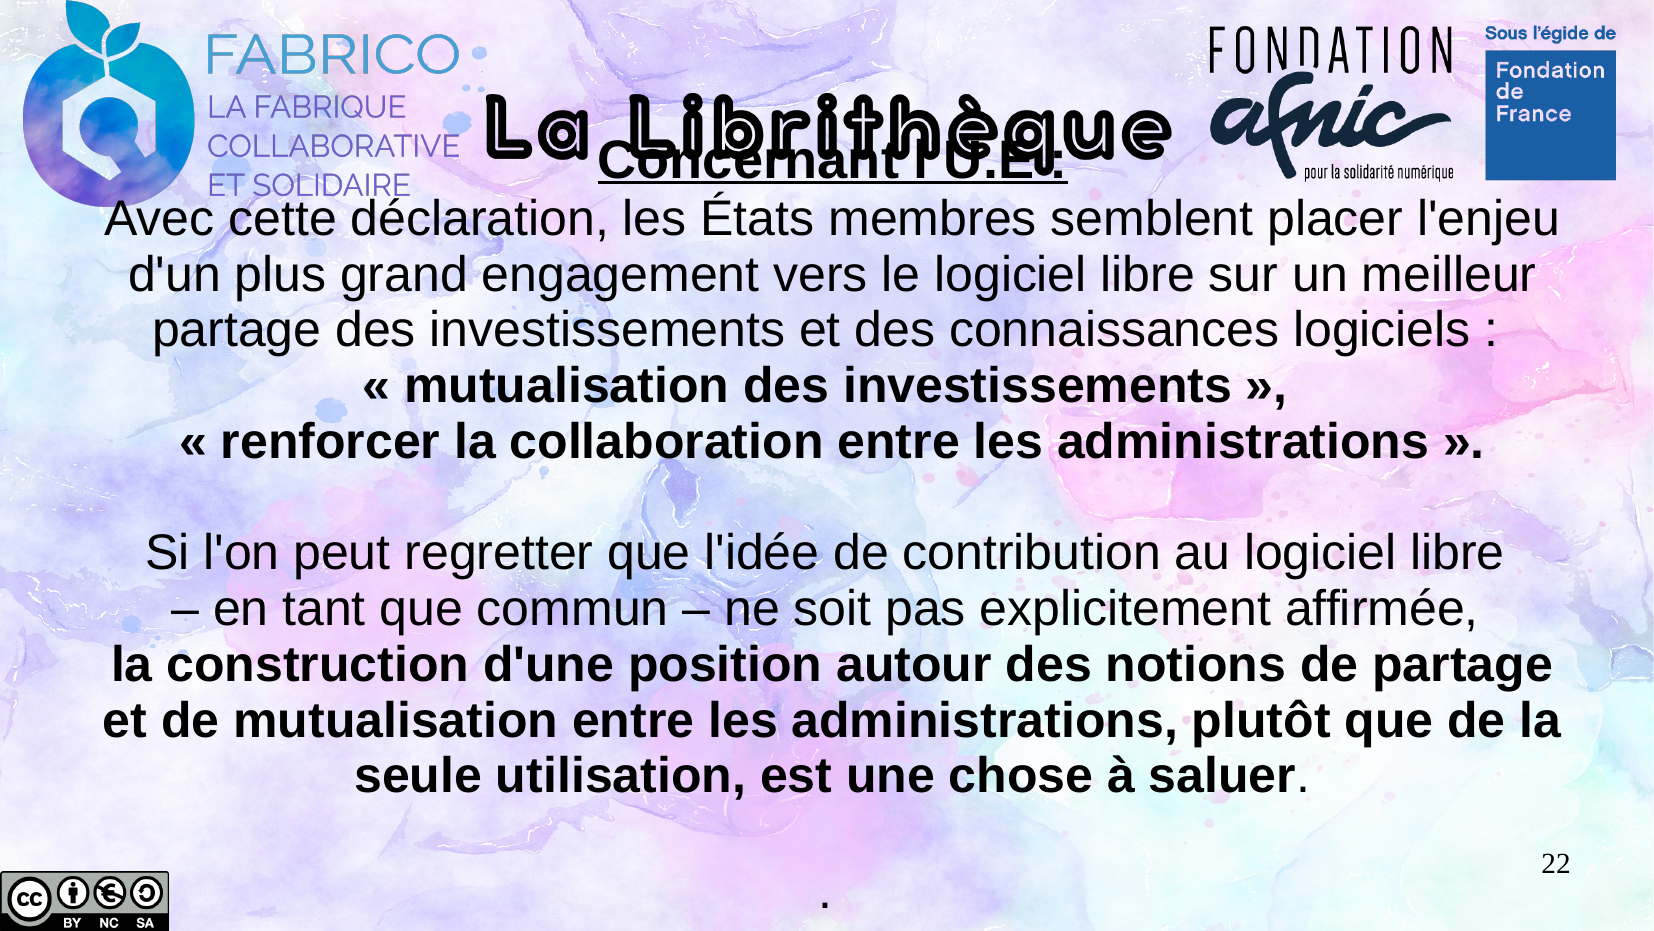

# Concernant l’U.E :
Avec cette déclaration, les États membres semblent placer l'enjeu d'un plus grand engagement vers le logiciel libre sur un meilleur partage des investissements et des connaissances logiciels :
« mutualisation des investissements »,
« renforcer la collaboration entre les administrations ».
Si l'on peut regretter que l'idée de contribution au logiciel libre
– en tant que commun – ne soit pas explicitement affirmée,
la construction d'une position autour des notions de partage et de mutualisation entre les administrations, plutôt que de la seule utilisation, est une chose à saluer.
.
22